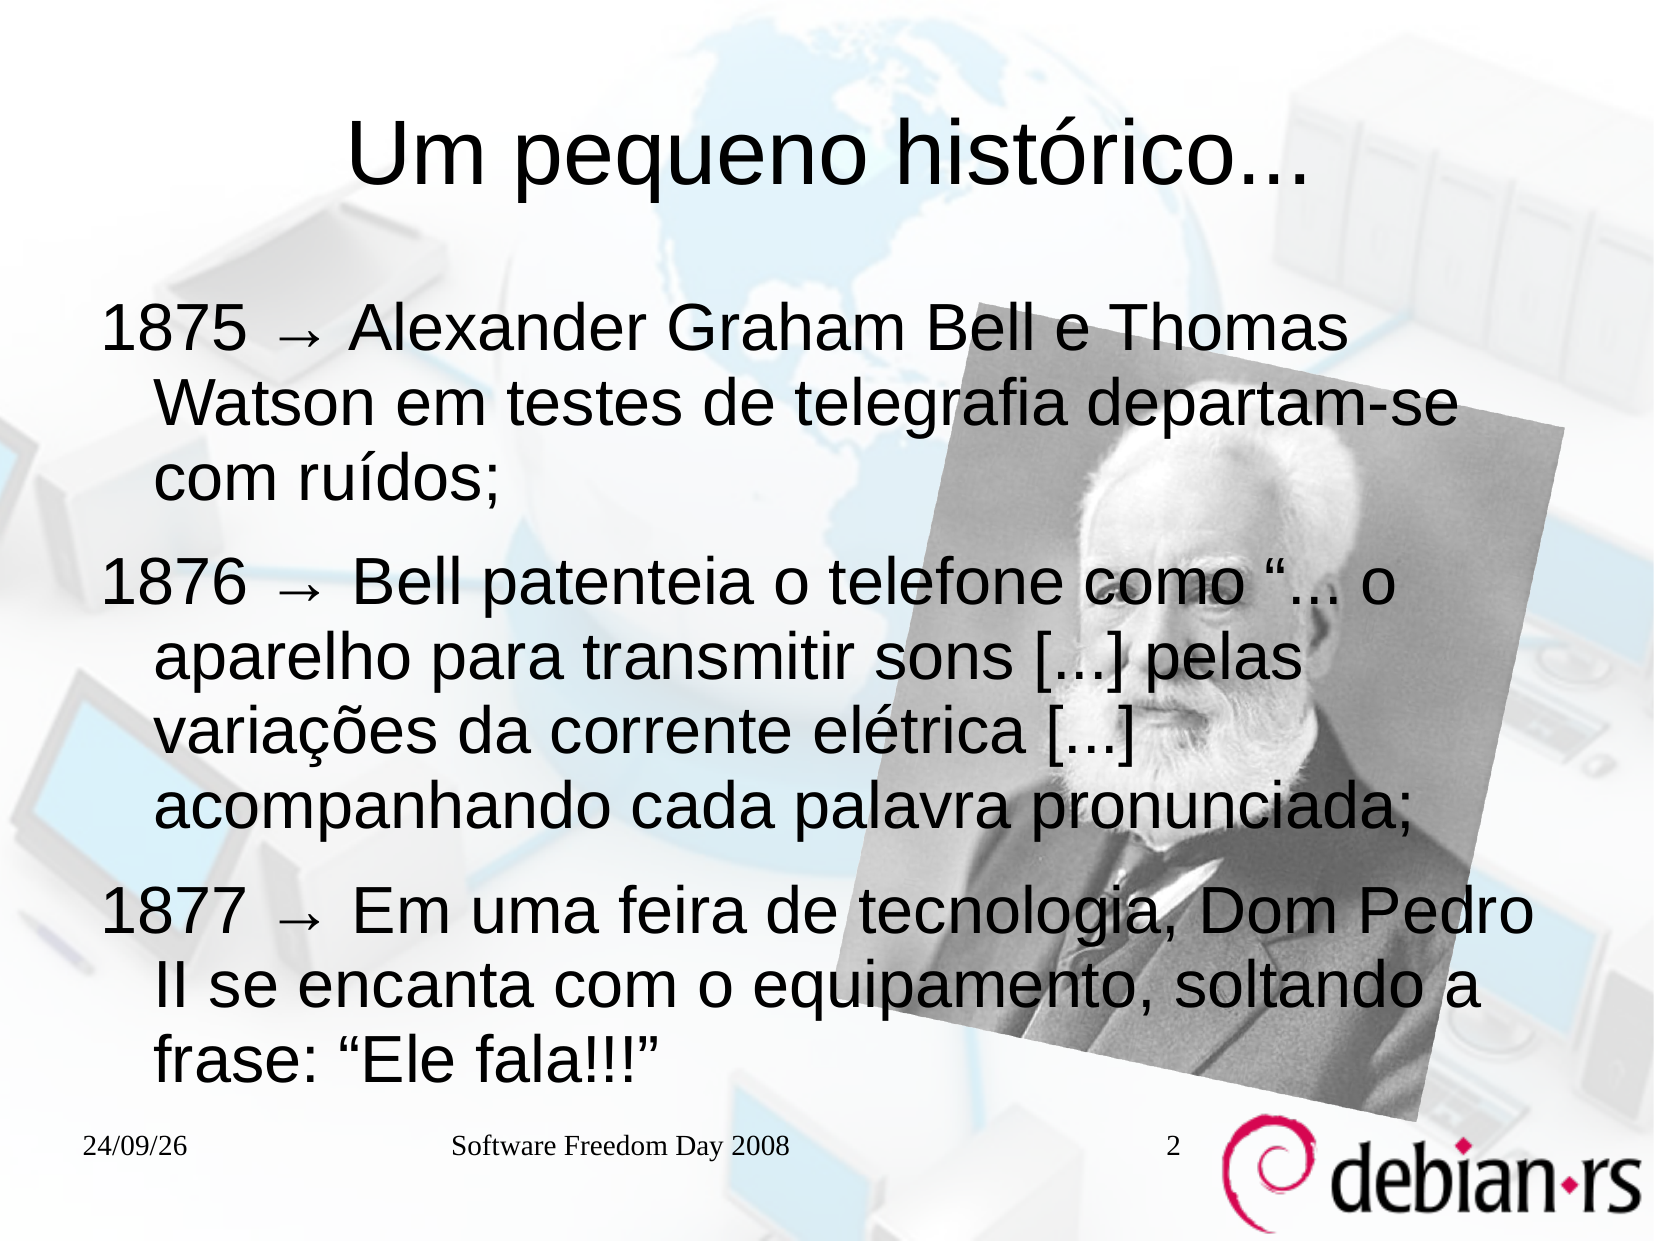

# Um pequeno histórico...
1875 → Alexander Graham Bell e Thomas Watson em testes de telegrafia departam-se com ruídos;
1876 → Bell patenteia o telefone como “... o aparelho para transmitir sons [...] pelas variações da corrente elétrica [...] acompanhando cada palavra pronunciada;
1877 → Em uma feira de tecnologia, Dom Pedro II se encanta com o equipamento, soltando a frase: “Ele fala!!!”
Software Freedom Day 2008
2